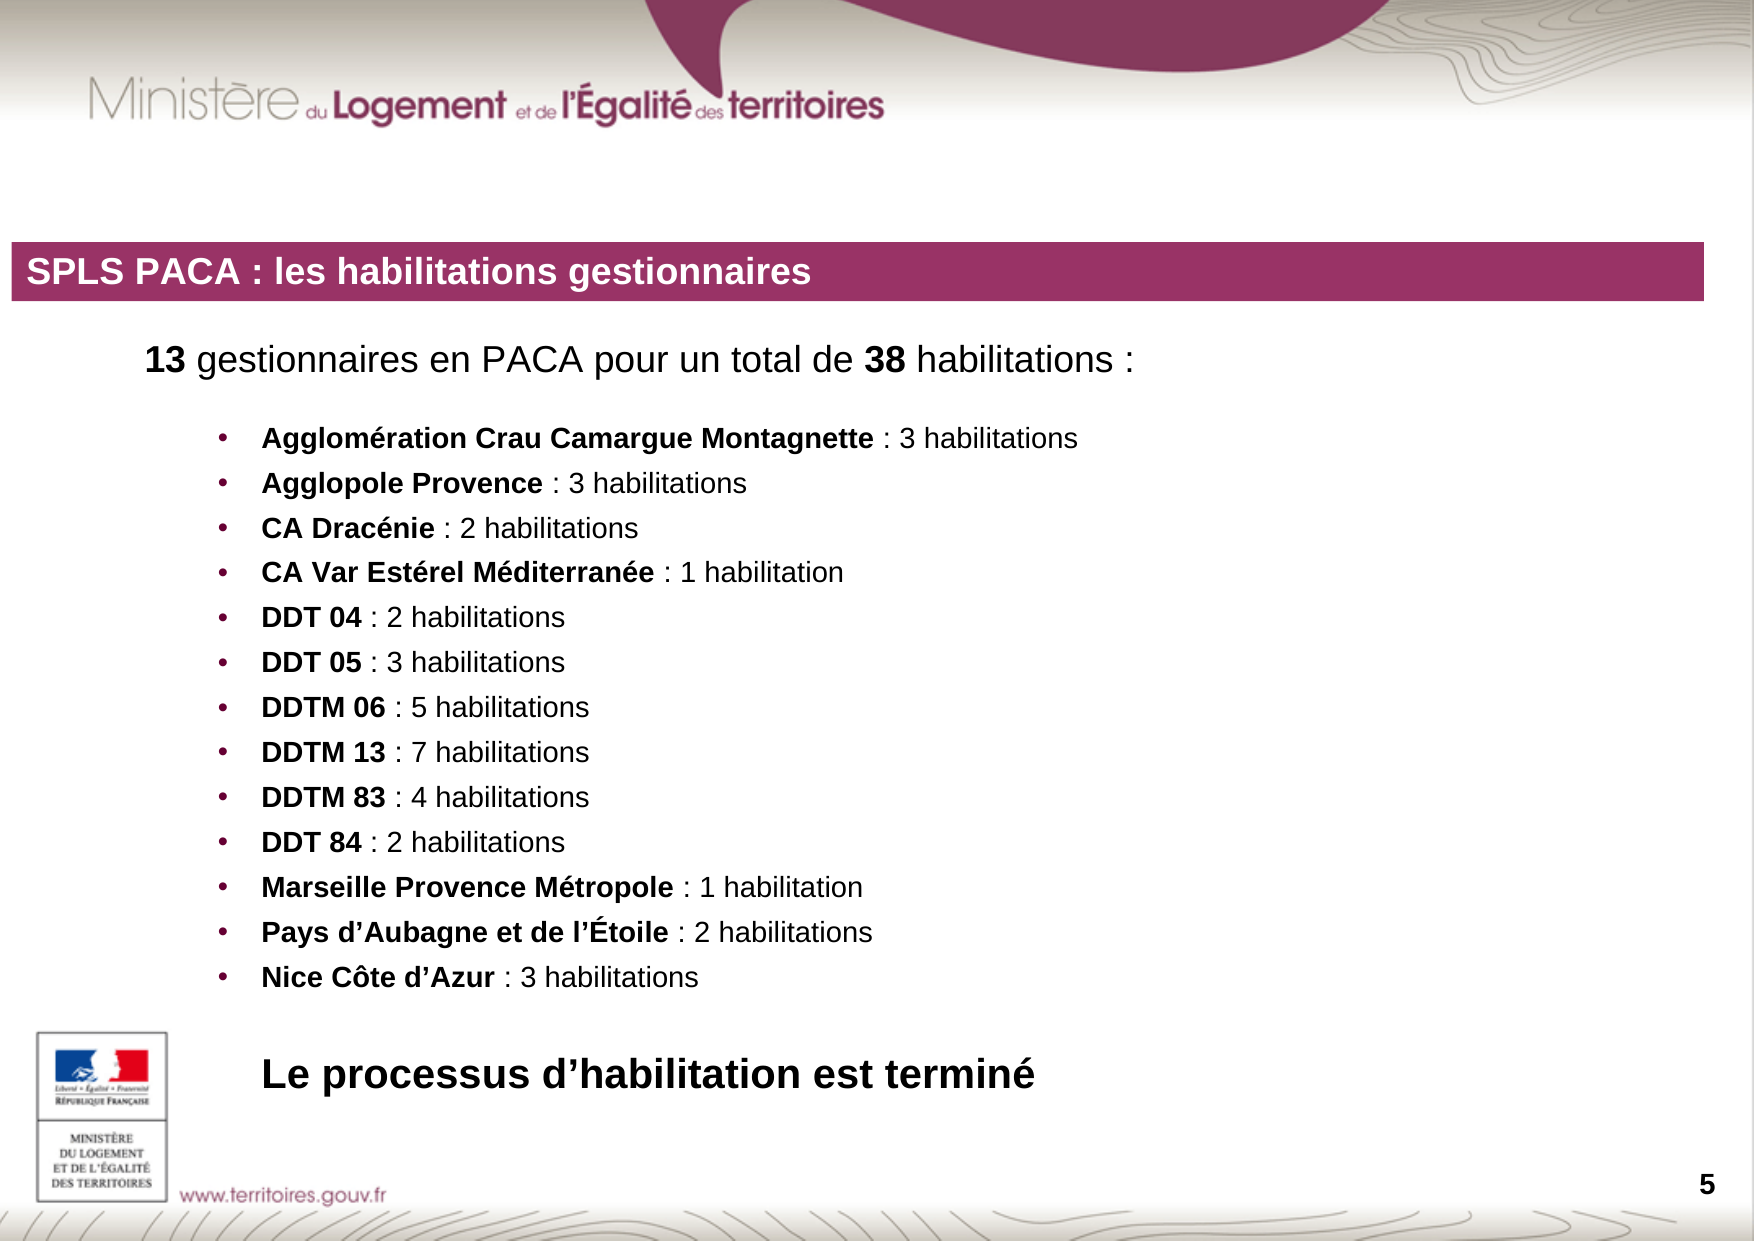

SPLS PACA : les habilitations gestionnaires
13 gestionnaires en PACA pour un total de 38 habilitations :
Agglomération Crau Camargue Montagnette : 3 habilitations
Agglopole Provence : 3 habilitations
CA Dracénie : 2 habilitations
CA Var Estérel Méditerranée : 1 habilitation
DDT 04 : 2 habilitations
DDT 05 : 3 habilitations
DDTM 06 : 5 habilitations
DDTM 13 : 7 habilitations
DDTM 83 : 4 habilitations
DDT 84 : 2 habilitations
Marseille Provence Métropole : 1 habilitation
Pays d’Aubagne et de l’Étoile : 2 habilitations
Nice Côte d’Azur : 3 habilitations
Le processus d’habilitation est terminé